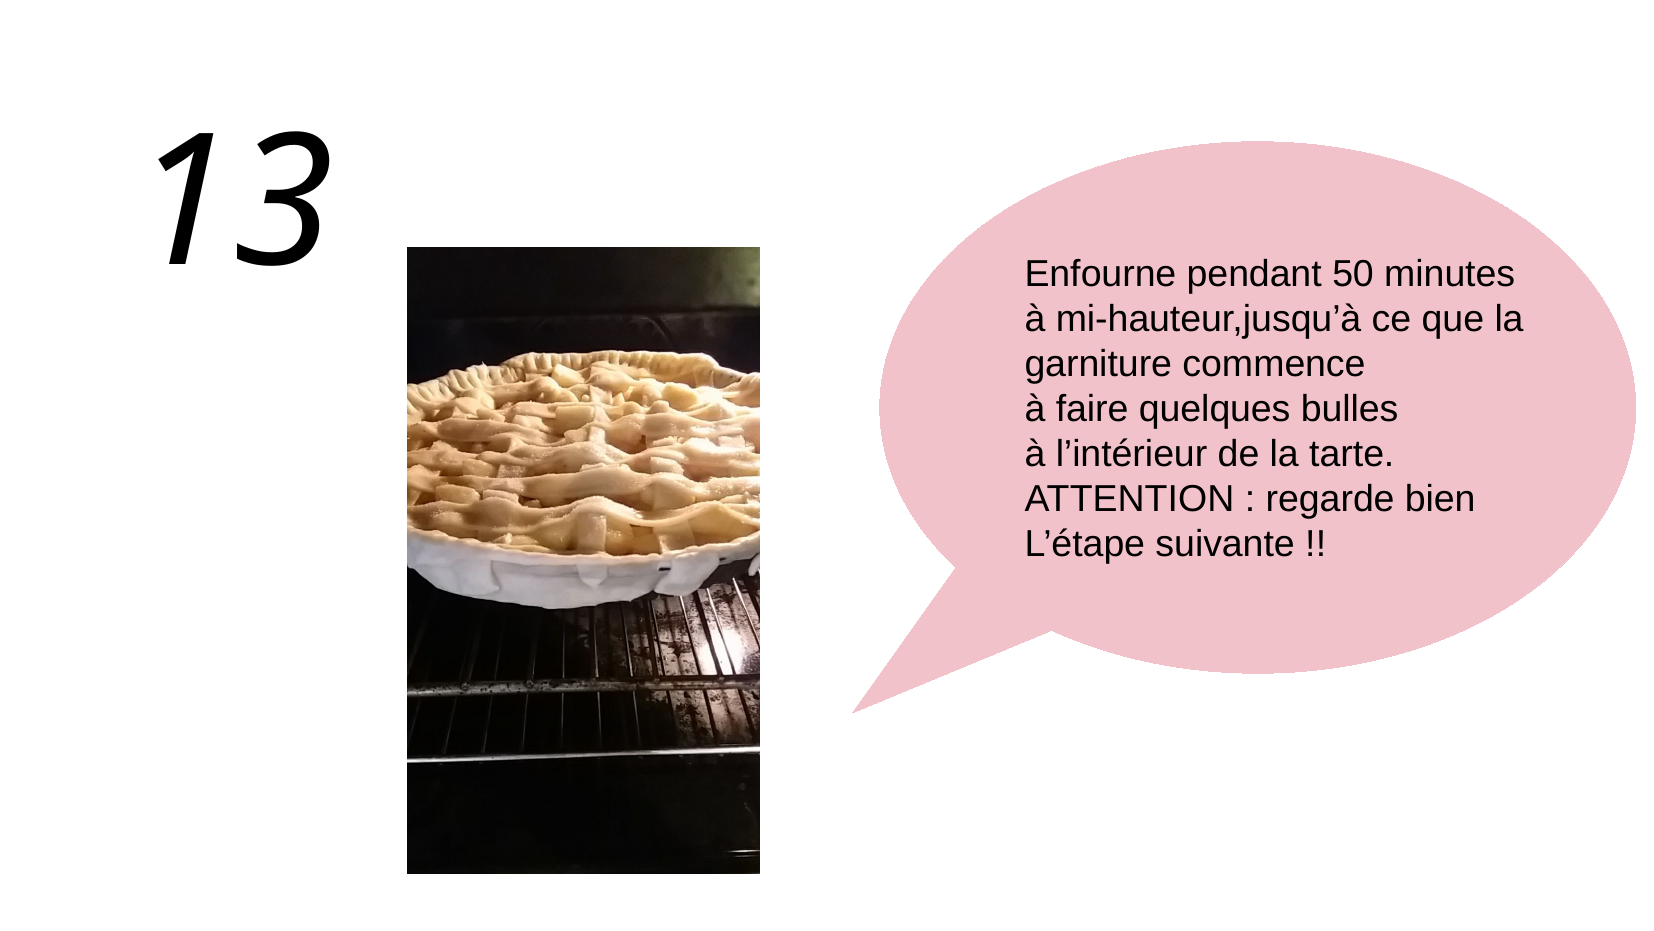

13
Enfourne pendant 50 minutes
à mi-hauteur,jusqu’à ce que la
garniture commence
à faire quelques bulles
à l’intérieur de la tarte.
ATTENTION : regarde bien
L’étape suivante !!